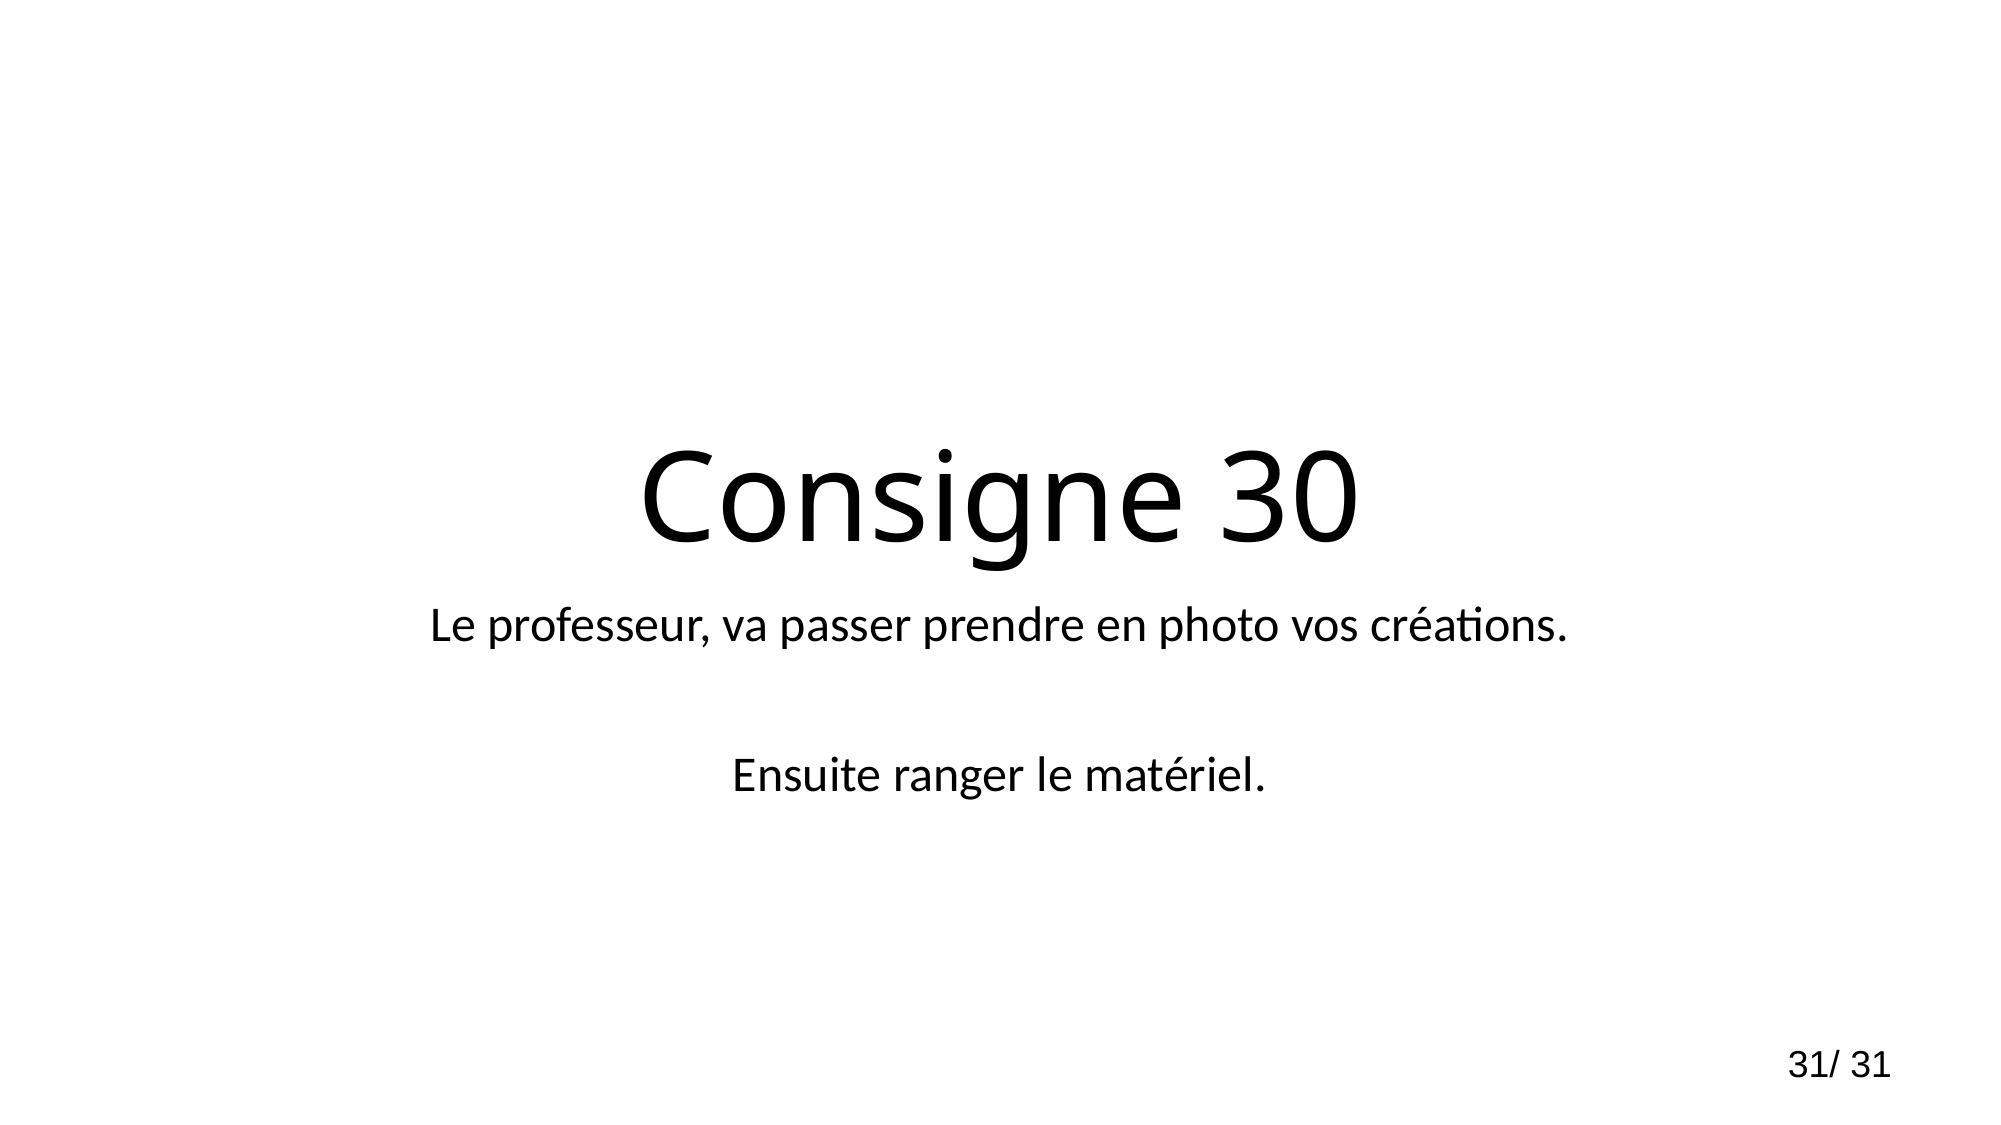

# Consigne 30
Le professeur, va passer prendre en photo vos créations.
Ensuite ranger le matériel.